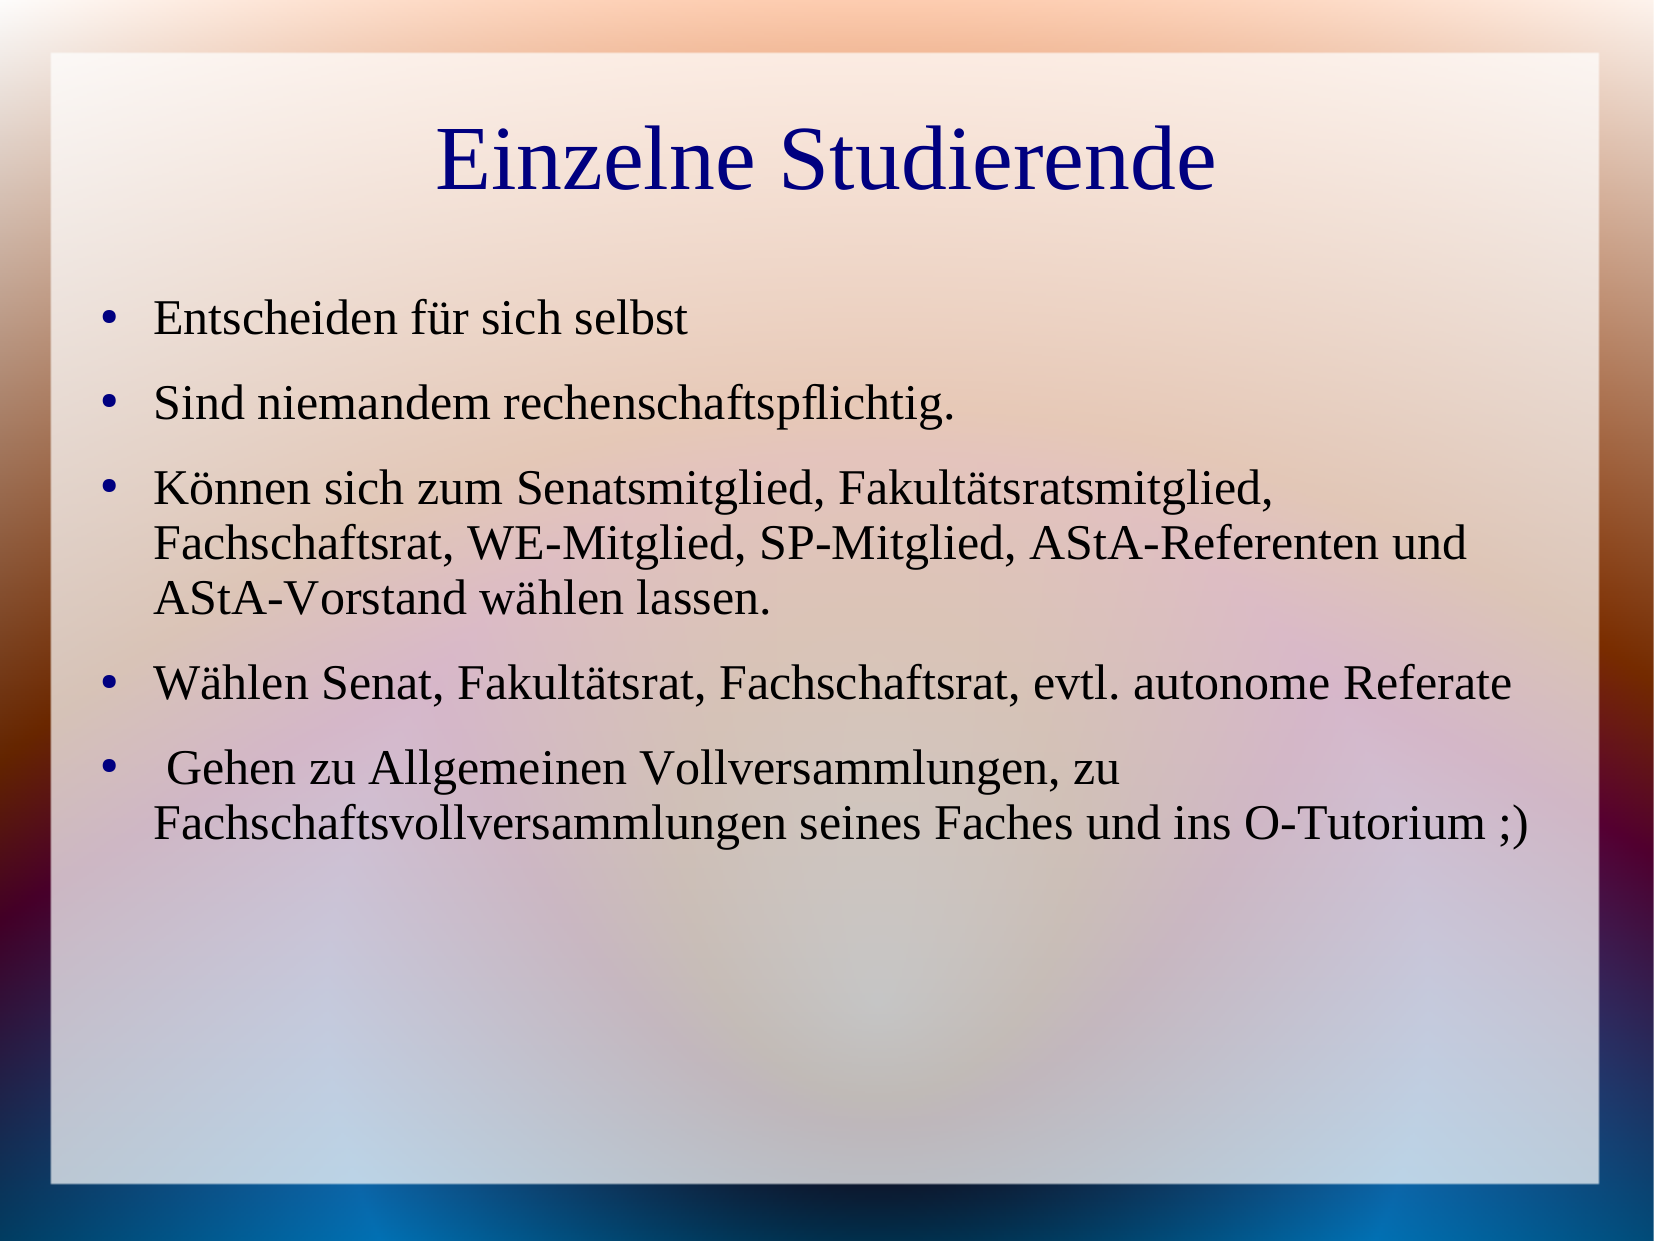

# Einzelne Studierende
Entscheiden für sich selbst
Sind niemandem rechenschaftspﬂichtig.
Können sich zum Senatsmitglied, Fakultätsratsmitglied, Fachschaftsrat, WE-Mitglied, SP-Mitglied, AStA-Referenten und AStA-Vorstand wählen lassen.
Wählen Senat, Fakultätsrat, Fachschaftsrat, evtl. autonome Referate
 Gehen zu Allgemeinen Vollversammlungen, zu Fachschaftsvollversammlungen seines Faches und ins O-Tutorium ;)